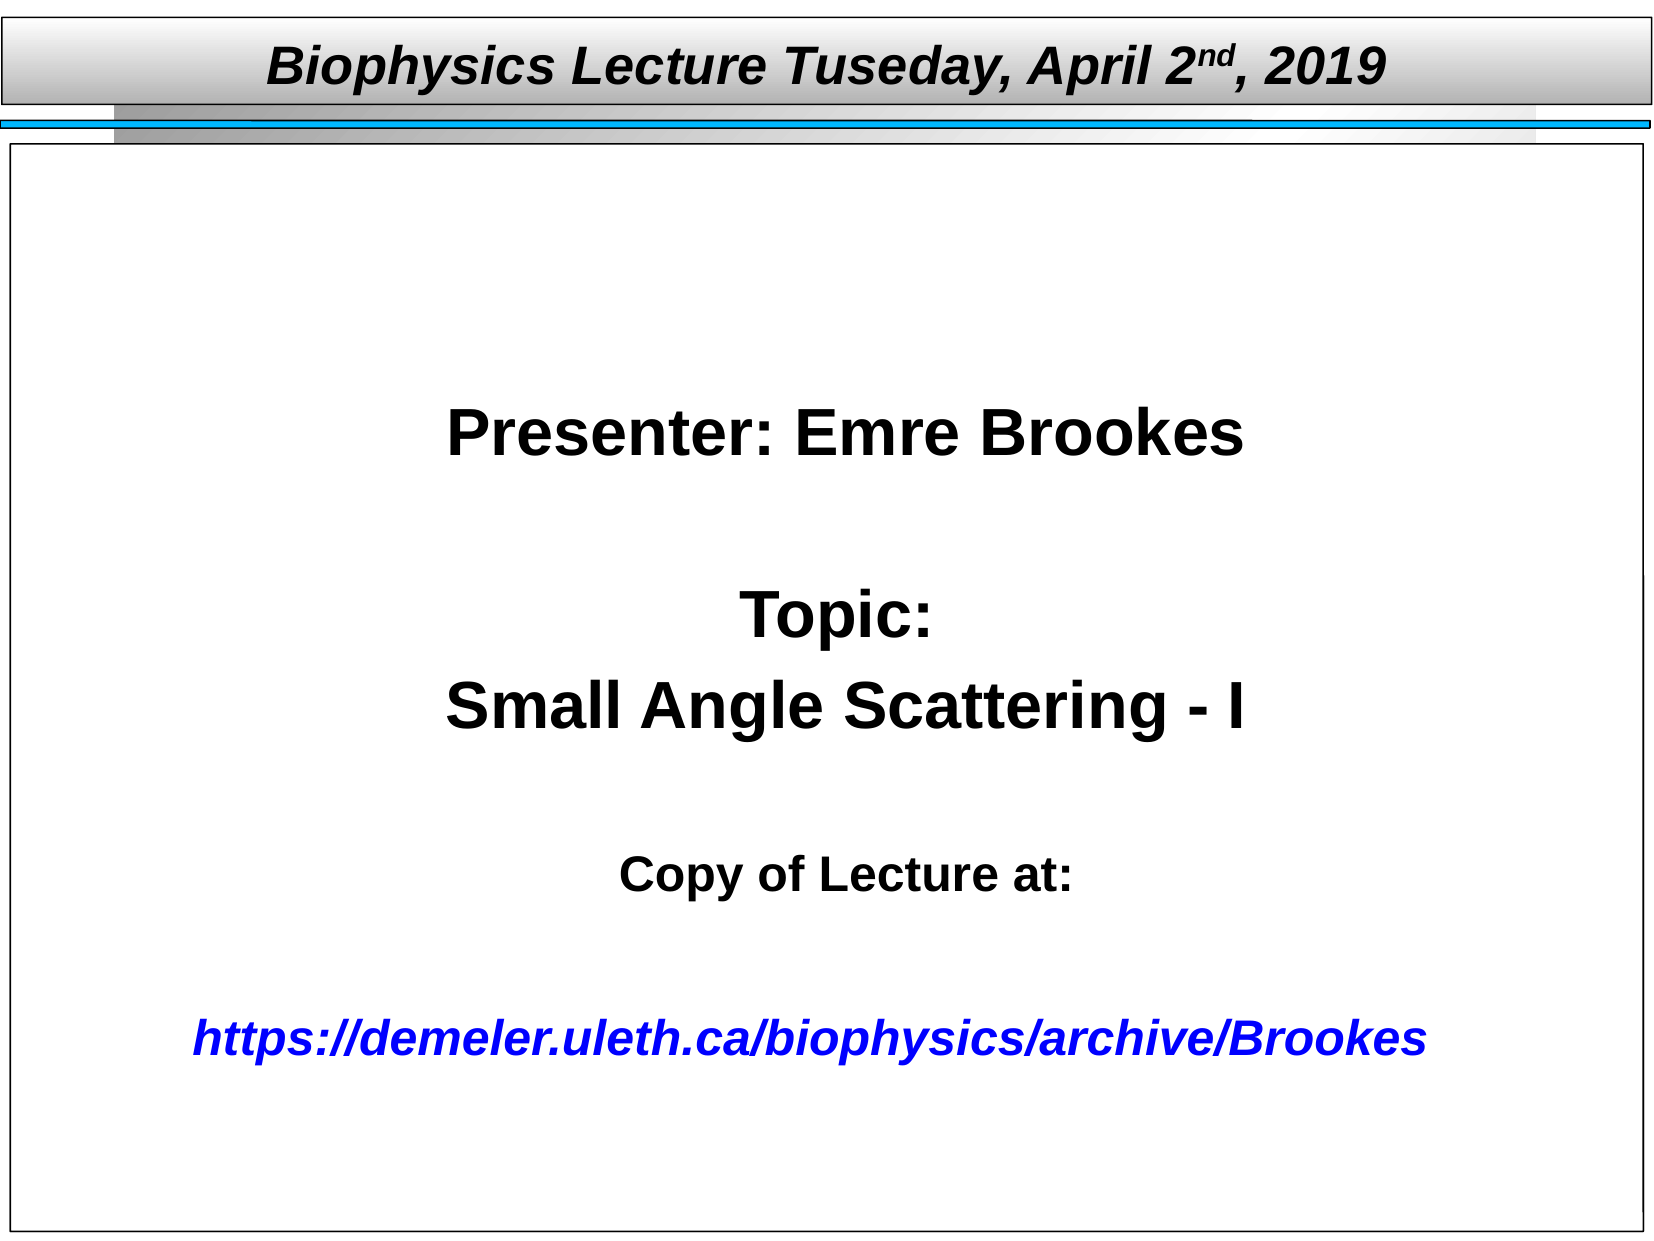

Biophysics Lecture Tuseday, April 2nd, 2019
Presenter: Emre Brookes
Topic:
Small Angle Scattering - I
Copy of Lecture at:
https://demeler.uleth.ca/biophysics/archive/Brookes